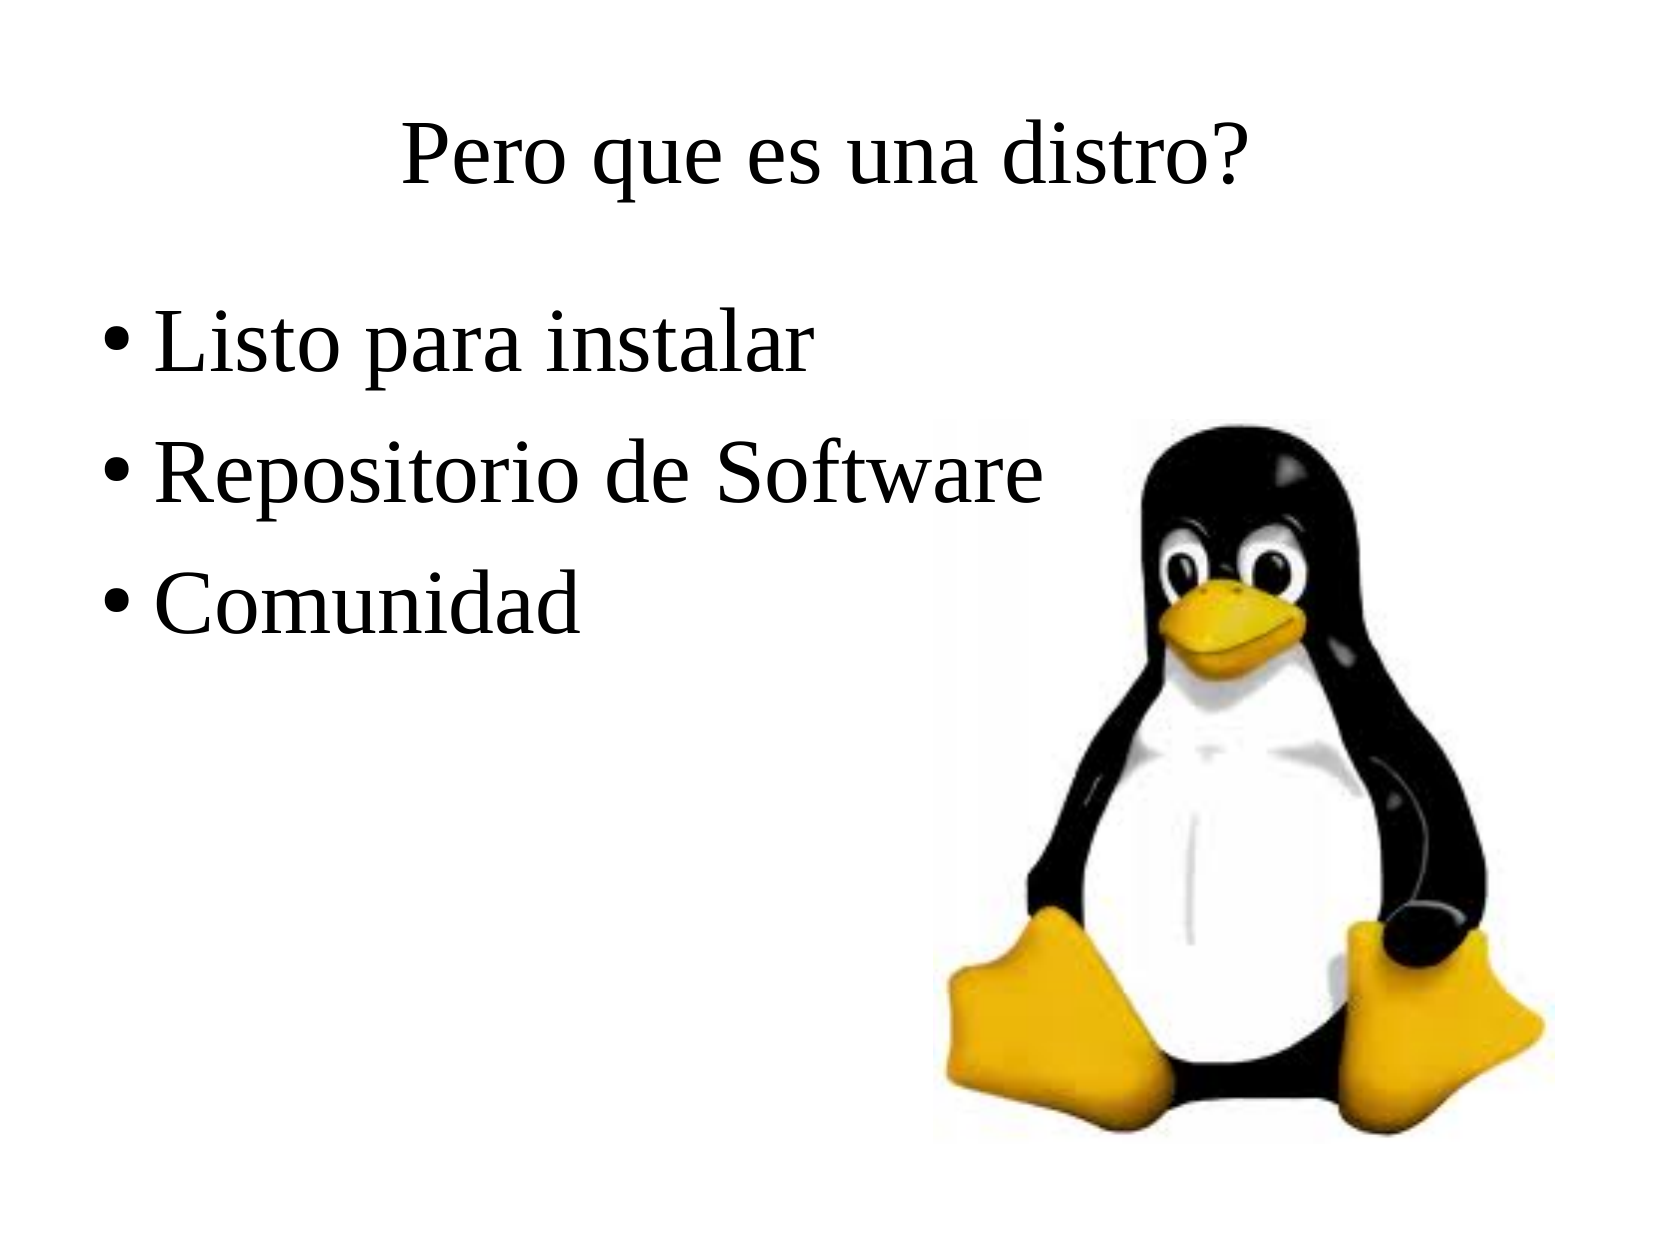

# Pero que es una distro?
Listo para instalar
Repositorio de Software
Comunidad